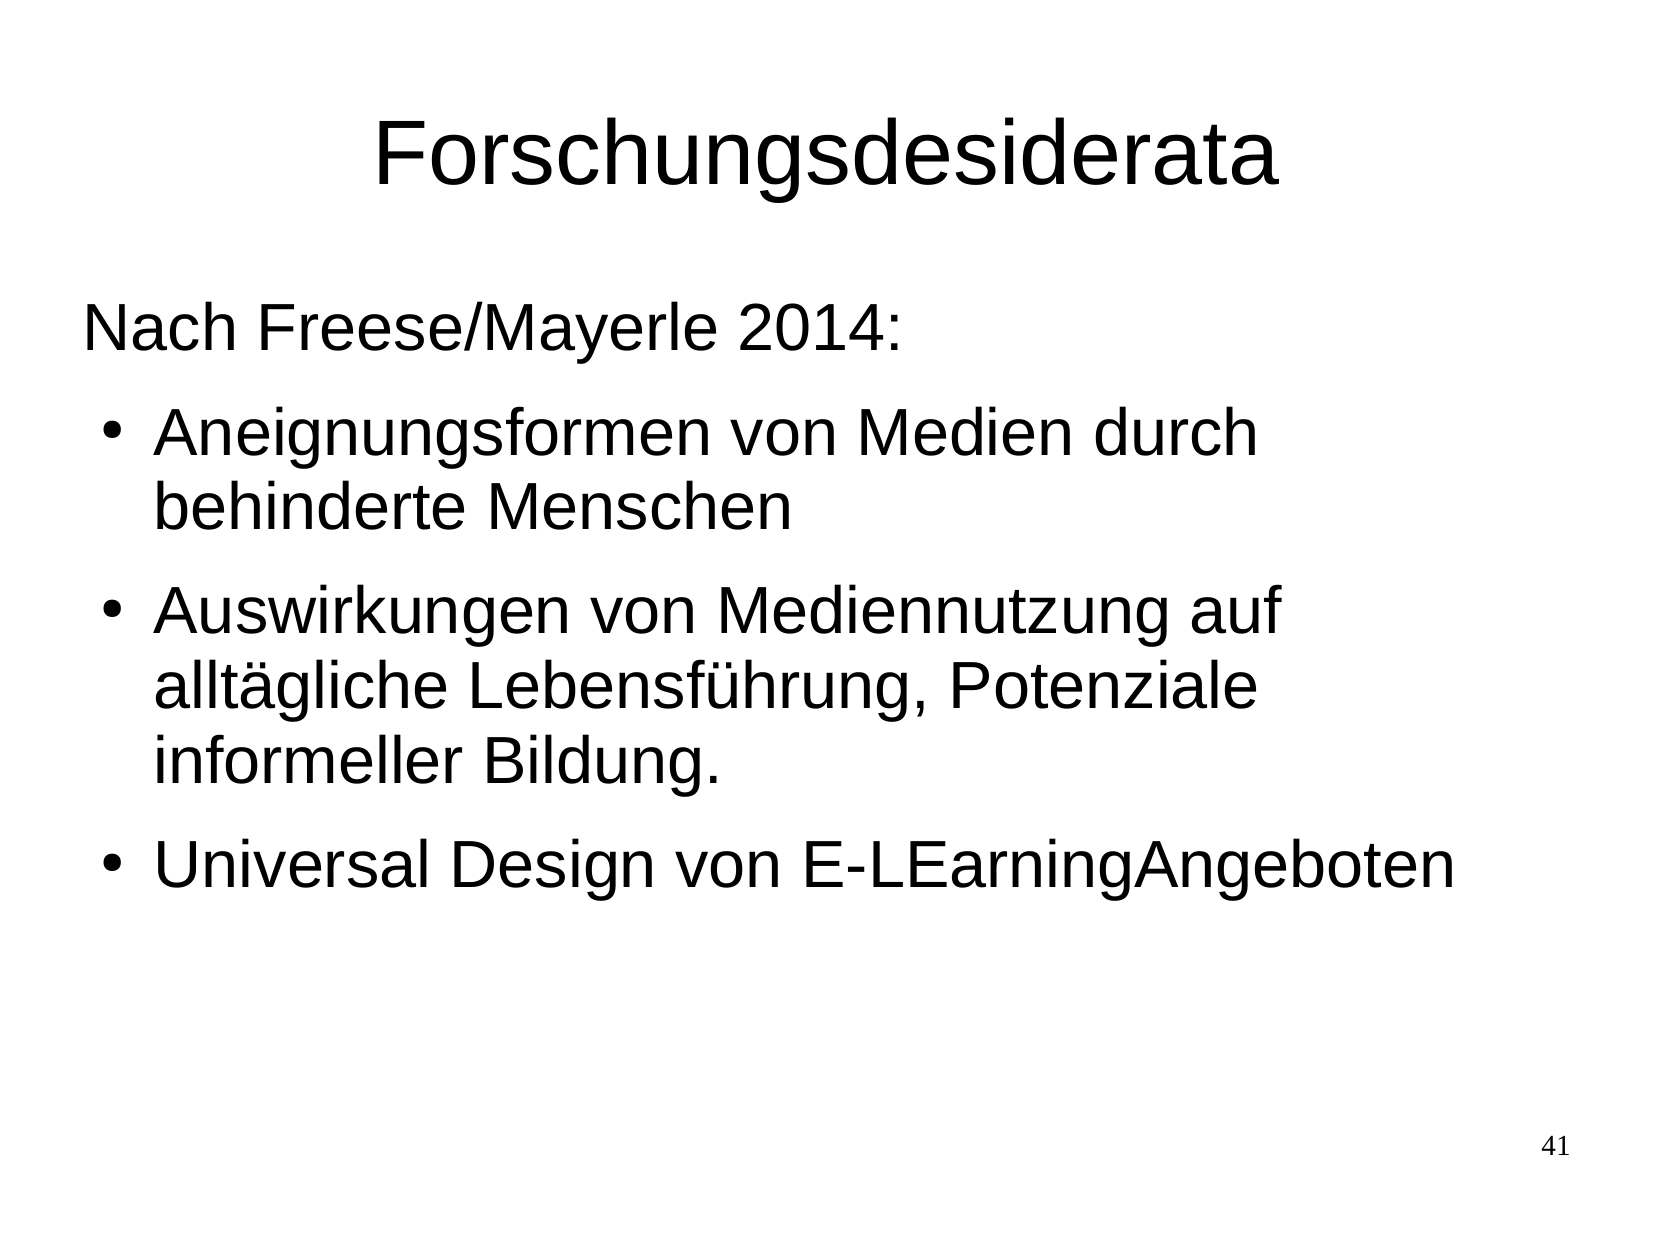

# Forschungsdesiderata
Nach Freese/Mayerle 2014:
Aneignungsformen von Medien durch behinderte Menschen
Auswirkungen von Mediennutzung auf alltägliche Lebensführung, Potenziale informeller Bildung.
Universal Design von E-LEarningAngeboten
41